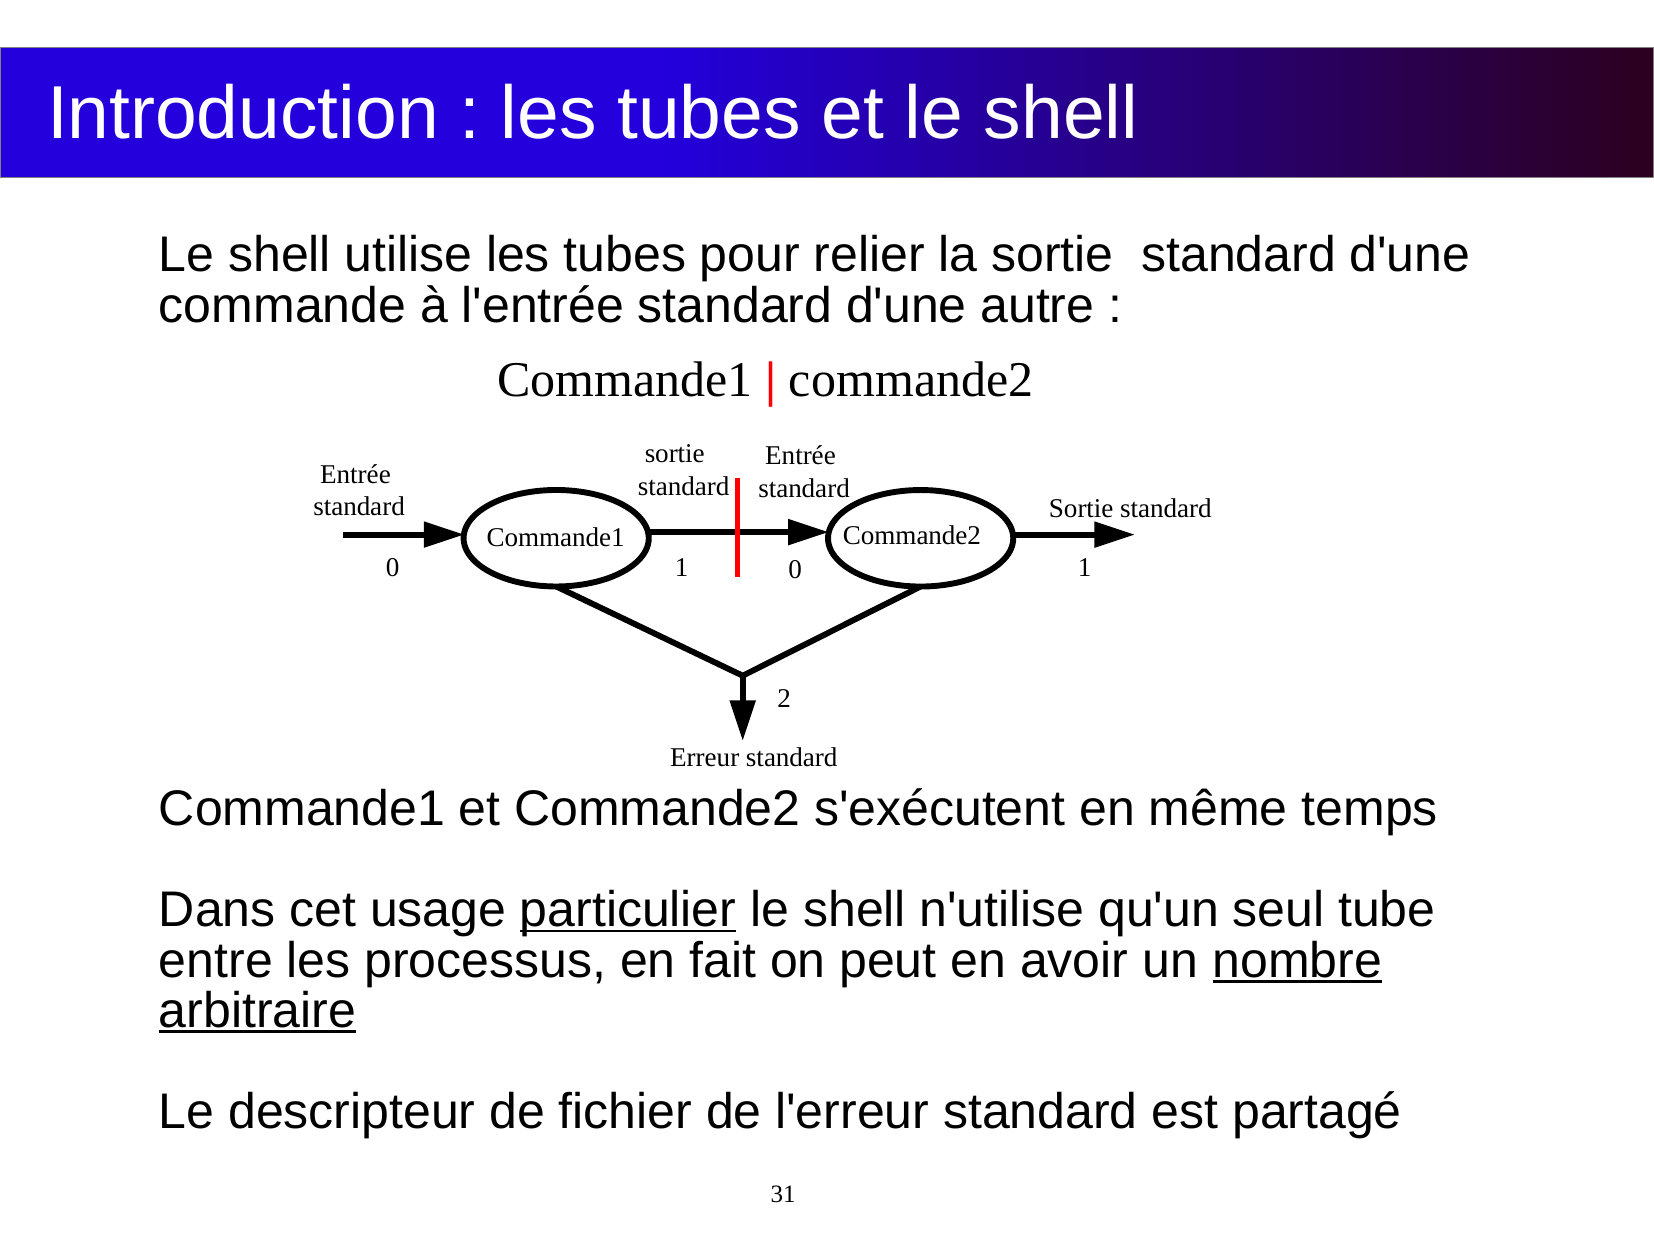

# Introduction : les tubes et le shell
Le shell utilise les tubes pour relier la sortie standard d'une
commande à l'entrée standard d'une autre :
Commande1 et Commande2 s'exécutent en même temps
Dans cet usage particulier le shell n'utilise qu'un seul tube
entre les processus, en fait on peut en avoir un nombre
arbitraire
Le descripteur de fichier de l'erreur standard est partagé
Commande1 | commande2
 sortie
 standard
 Entrée
 standard
 Entrée
 standard
Sortie standard
Commande2
Commande1
0
1
1
0
2
Erreur standard